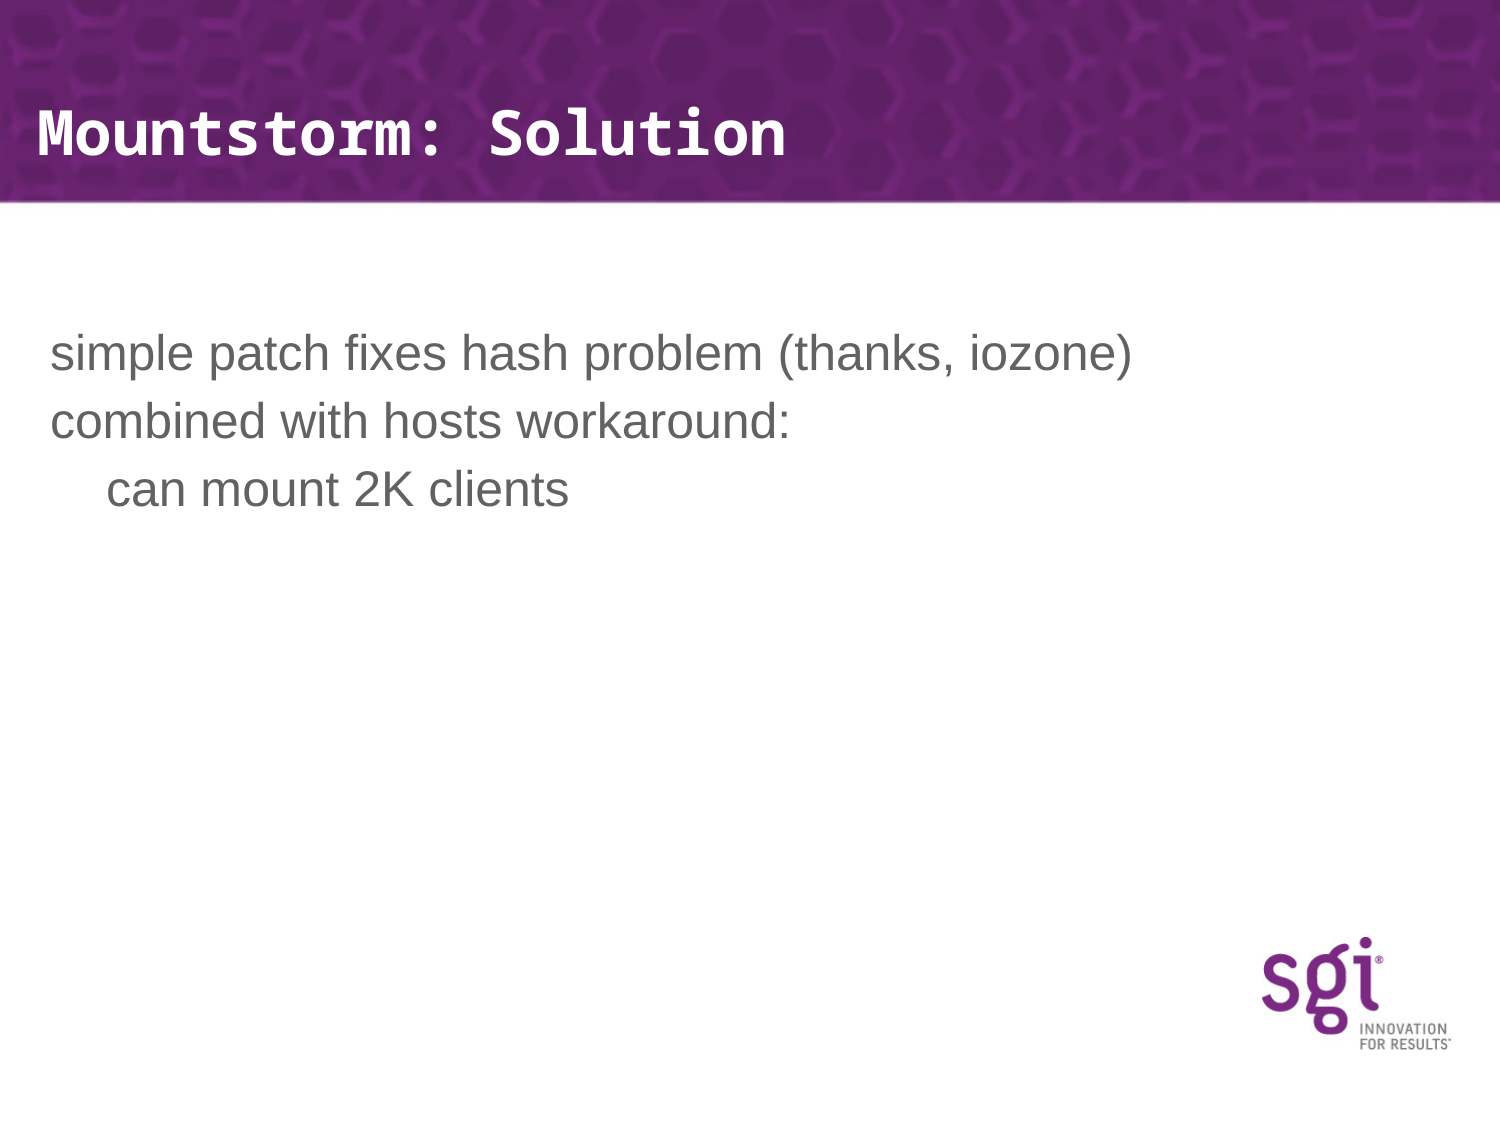

# Mountstorm: Solution
simple patch fixes hash problem (thanks, iozone)
combined with hosts workaround:
can mount 2K clients